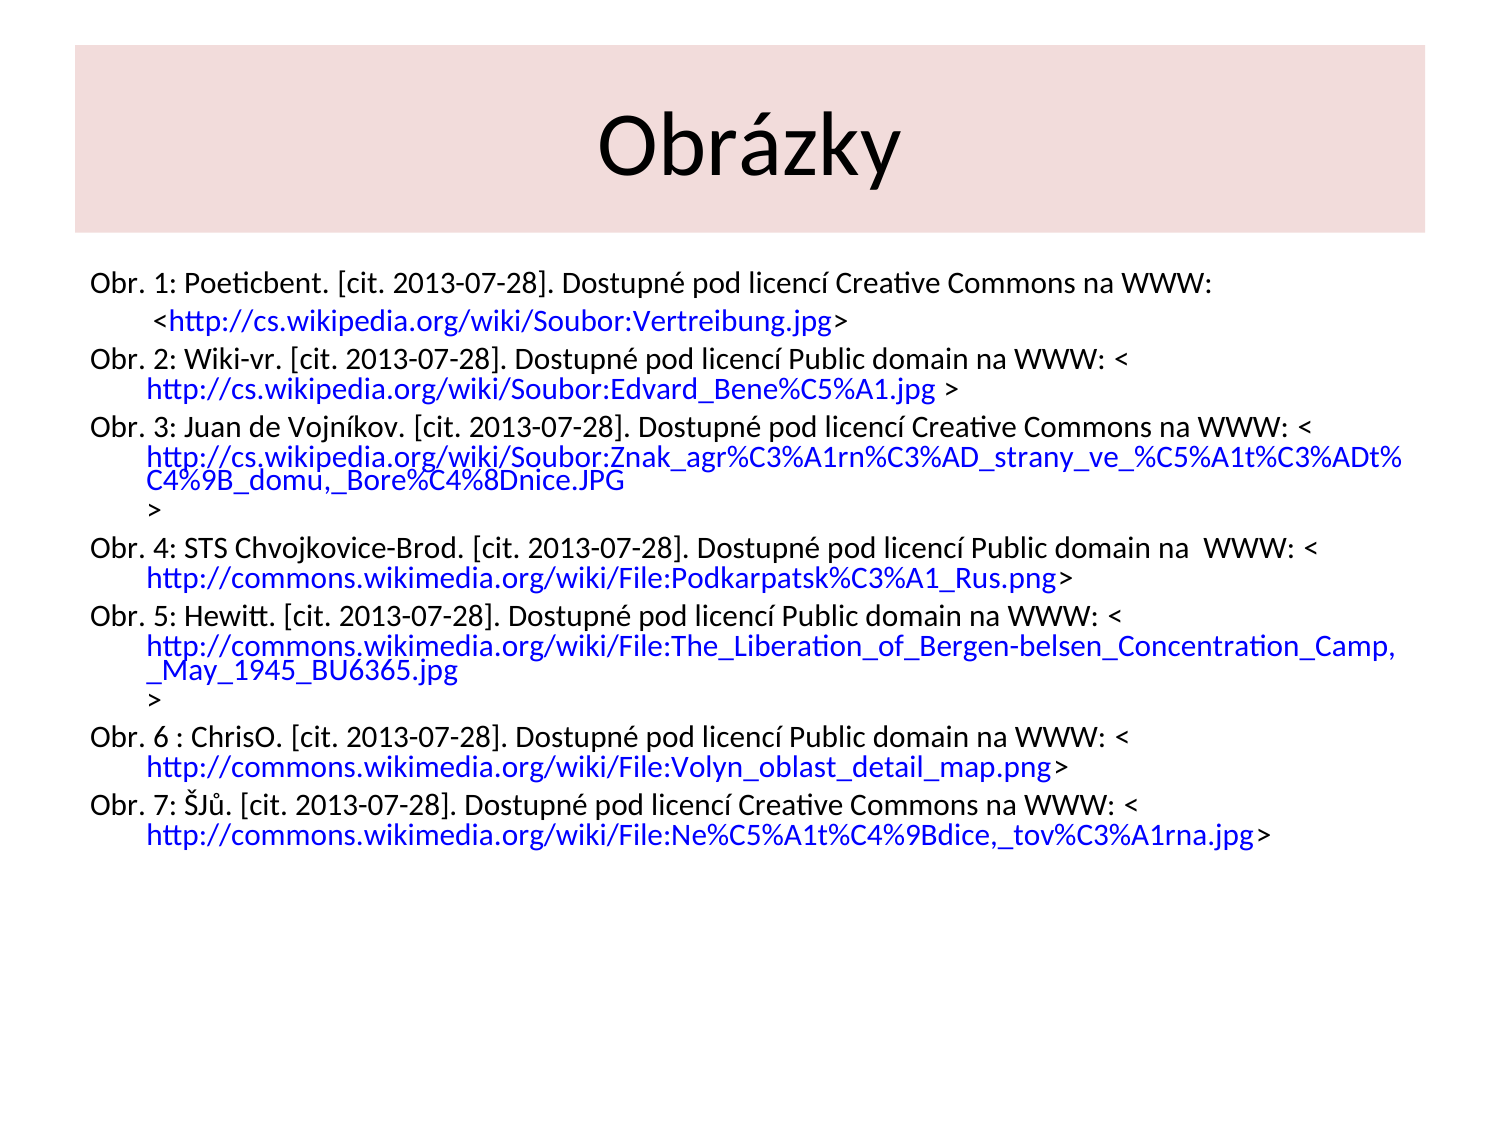

# Obrázky
Obr. 1: Poeticbent. [cit. 2013-07-28]. Dostupné pod licencí Creative Commons na WWW:
 <http://cs.wikipedia.org/wiki/Soubor:Vertreibung.jpg>
Obr. 2: Wiki-vr. [cit. 2013-07-28]. Dostupné pod licencí Public domain na WWW: <http://cs.wikipedia.org/wiki/Soubor:Edvard_Bene%C5%A1.jpg >
Obr. 3: Juan de Vojníkov. [cit. 2013-07-28]. Dostupné pod licencí Creative Commons na WWW: <http://cs.wikipedia.org/wiki/Soubor:Znak_agr%C3%A1rn%C3%AD_strany_ve_%C5%A1t%C3%ADt%C4%9B_domu,_Bore%C4%8Dnice.JPG>
Obr. 4: STS Chvojkovice-Brod. [cit. 2013-07-28]. Dostupné pod licencí Public domain na WWW: <http://commons.wikimedia.org/wiki/File:Podkarpatsk%C3%A1_Rus.png>
Obr. 5: Hewitt. [cit. 2013-07-28]. Dostupné pod licencí Public domain na WWW: <http://commons.wikimedia.org/wiki/File:The_Liberation_of_Bergen-belsen_Concentration_Camp,_May_1945_BU6365.jpg>
Obr. 6 : ChrisO. [cit. 2013-07-28]. Dostupné pod licencí Public domain na WWW: <http://commons.wikimedia.org/wiki/File:Volyn_oblast_detail_map.png>
Obr. 7: ŠJů. [cit. 2013-07-28]. Dostupné pod licencí Creative Commons na WWW: <http://commons.wikimedia.org/wiki/File:Ne%C5%A1t%C4%9Bdice,_tov%C3%A1rna.jpg>